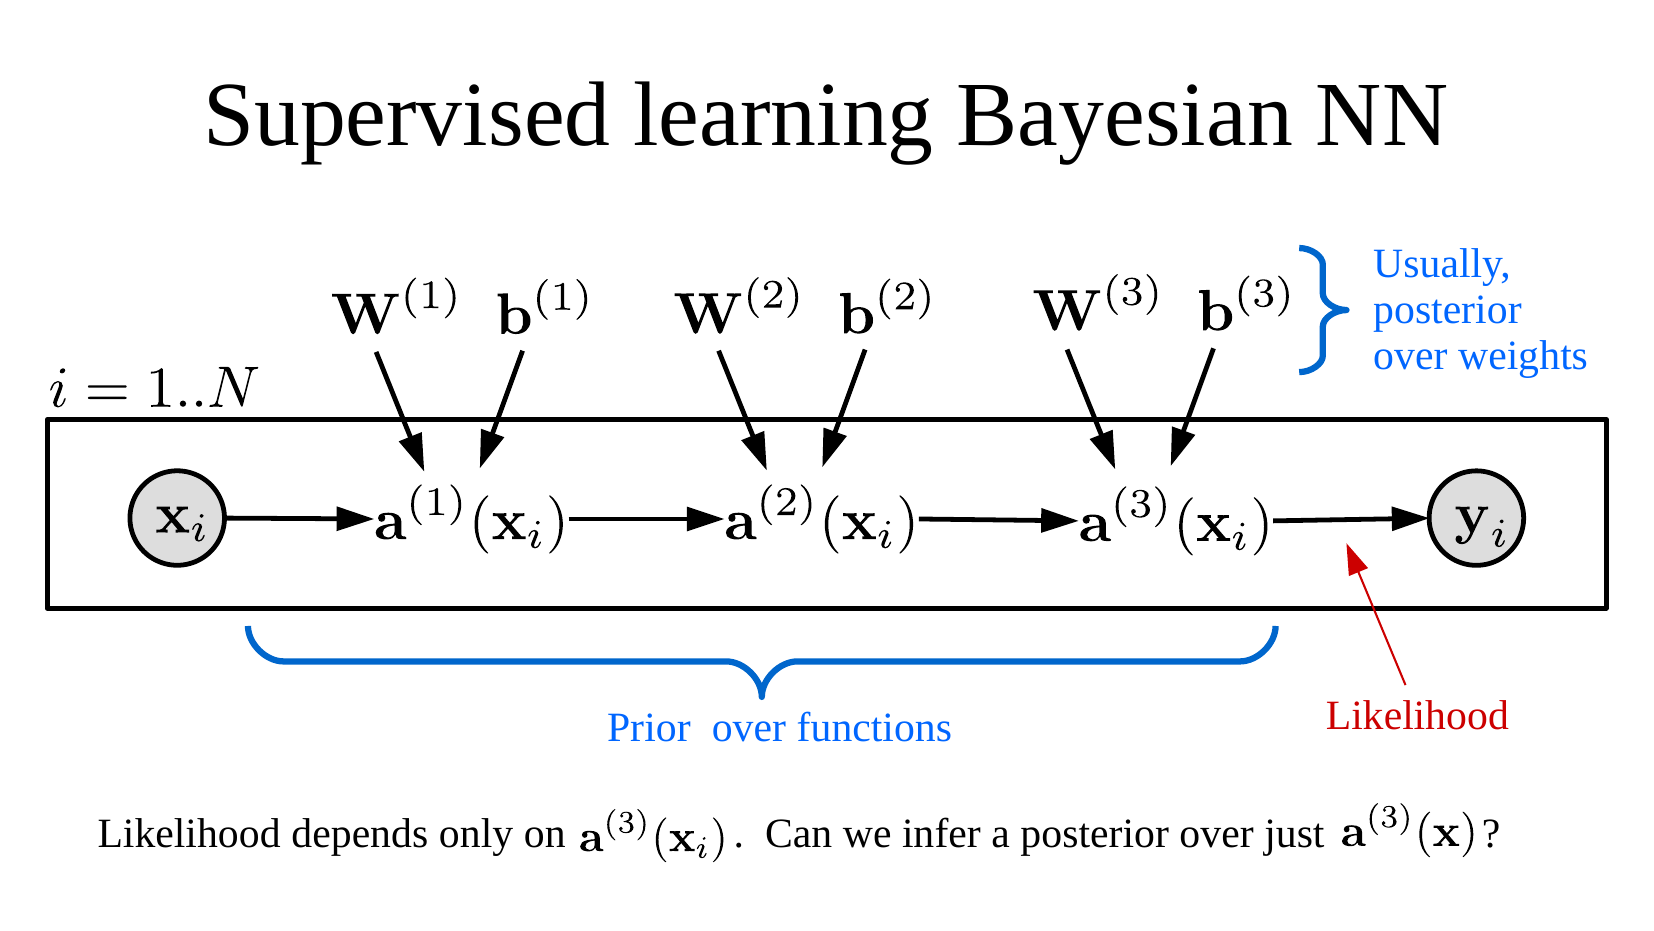

# Supervised learning Bayesian NN
Usually,
posterior
over weights
Likelihood
Prior over functions
Likelihood depends only on . Can we infer a posterior over just ?